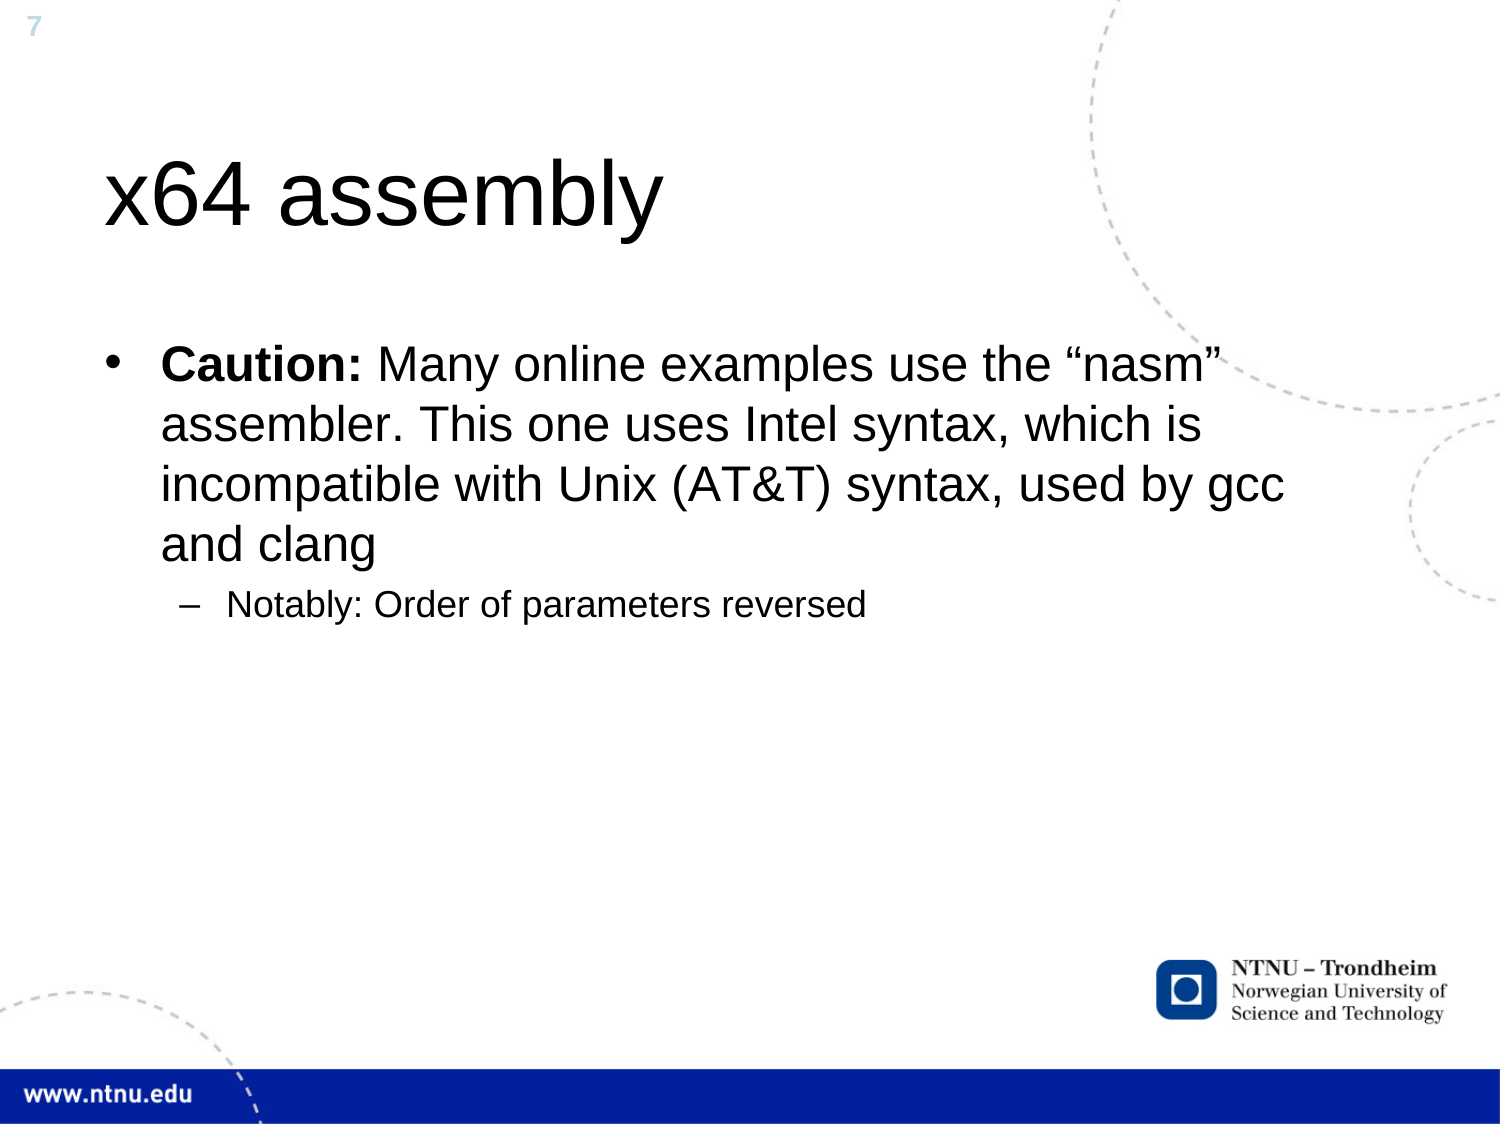

# x64 assembly
Caution: Many online examples use the “nasm” assembler. This one uses Intel syntax, which is incompatible with Unix (AT&T) syntax, used by gcc and clang
Notably: Order of parameters reversed